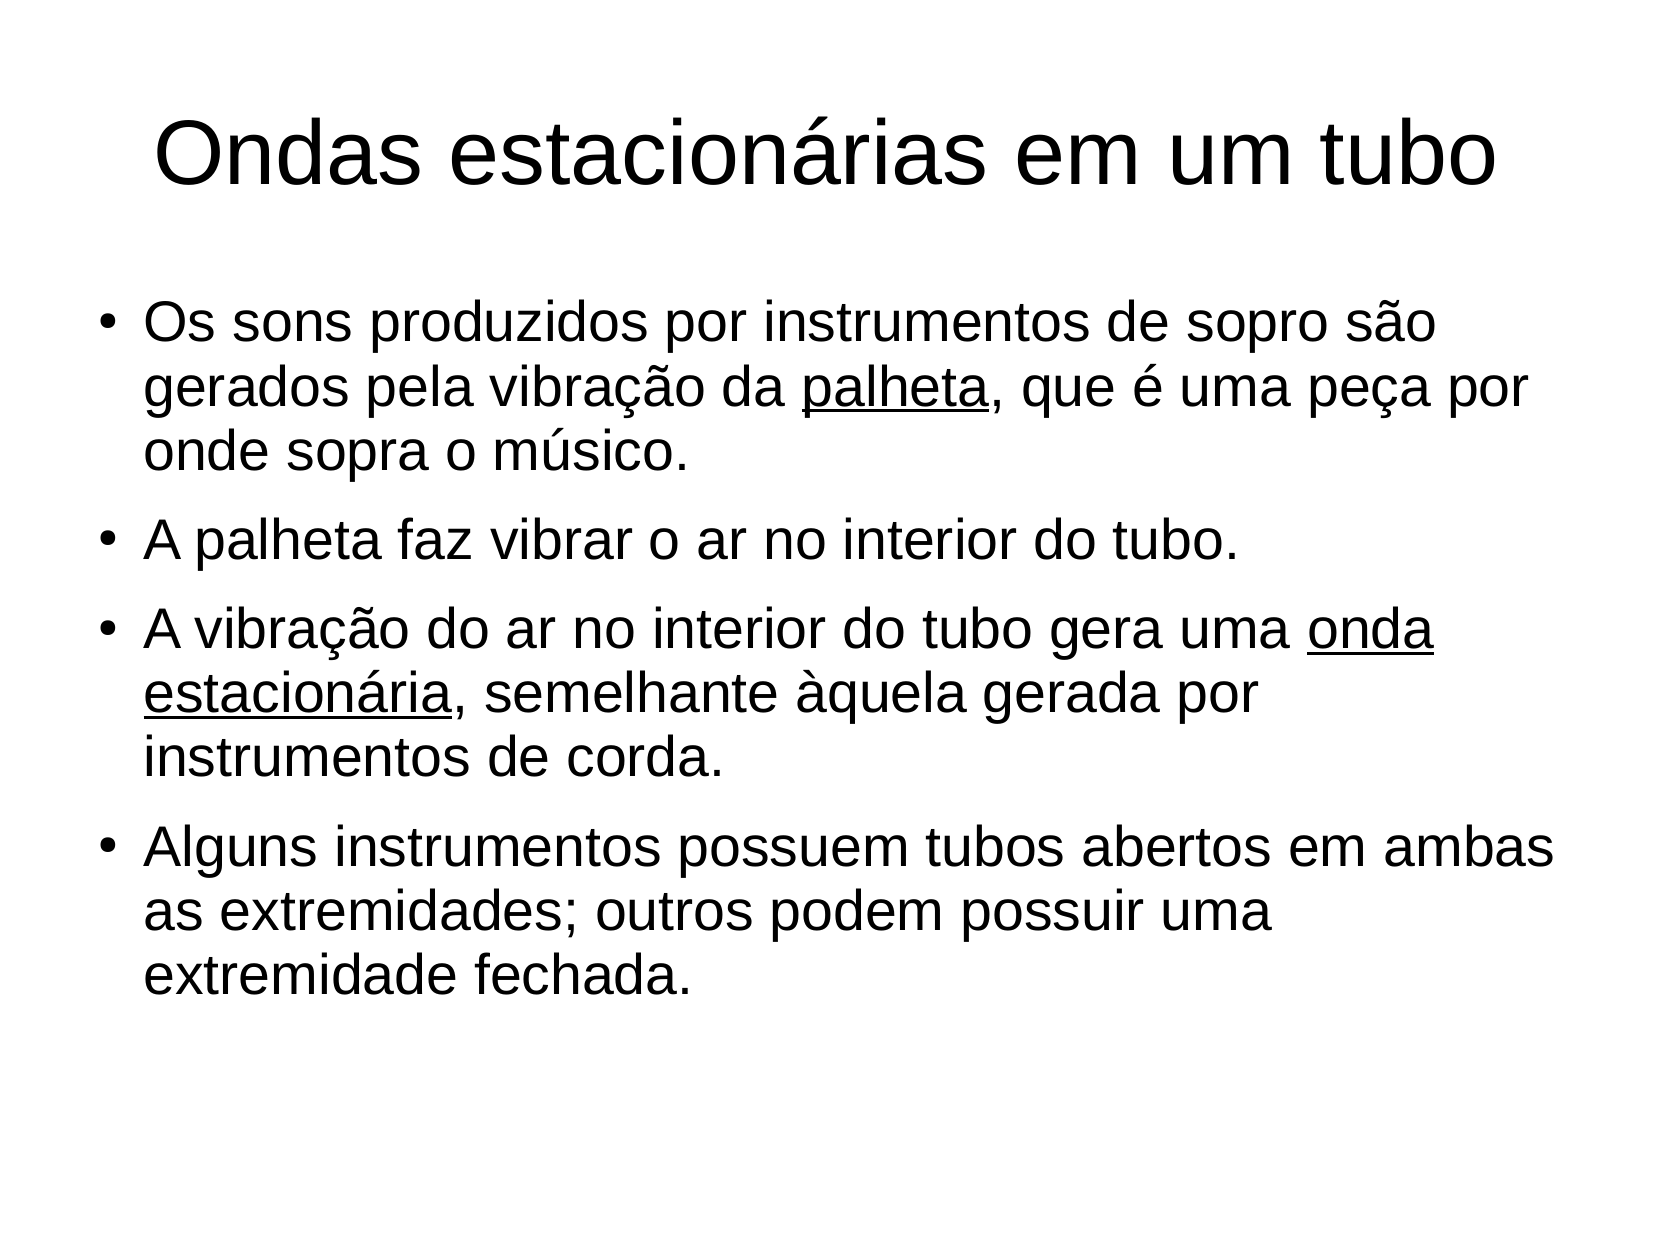

# Ondas estacionárias em um tubo
Os sons produzidos por instrumentos de sopro são gerados pela vibração da palheta, que é uma peça por onde sopra o músico.
A palheta faz vibrar o ar no interior do tubo.
A vibração do ar no interior do tubo gera uma onda estacionária, semelhante àquela gerada por instrumentos de corda.
Alguns instrumentos possuem tubos abertos em ambas as extremidades; outros podem possuir uma extremidade fechada.